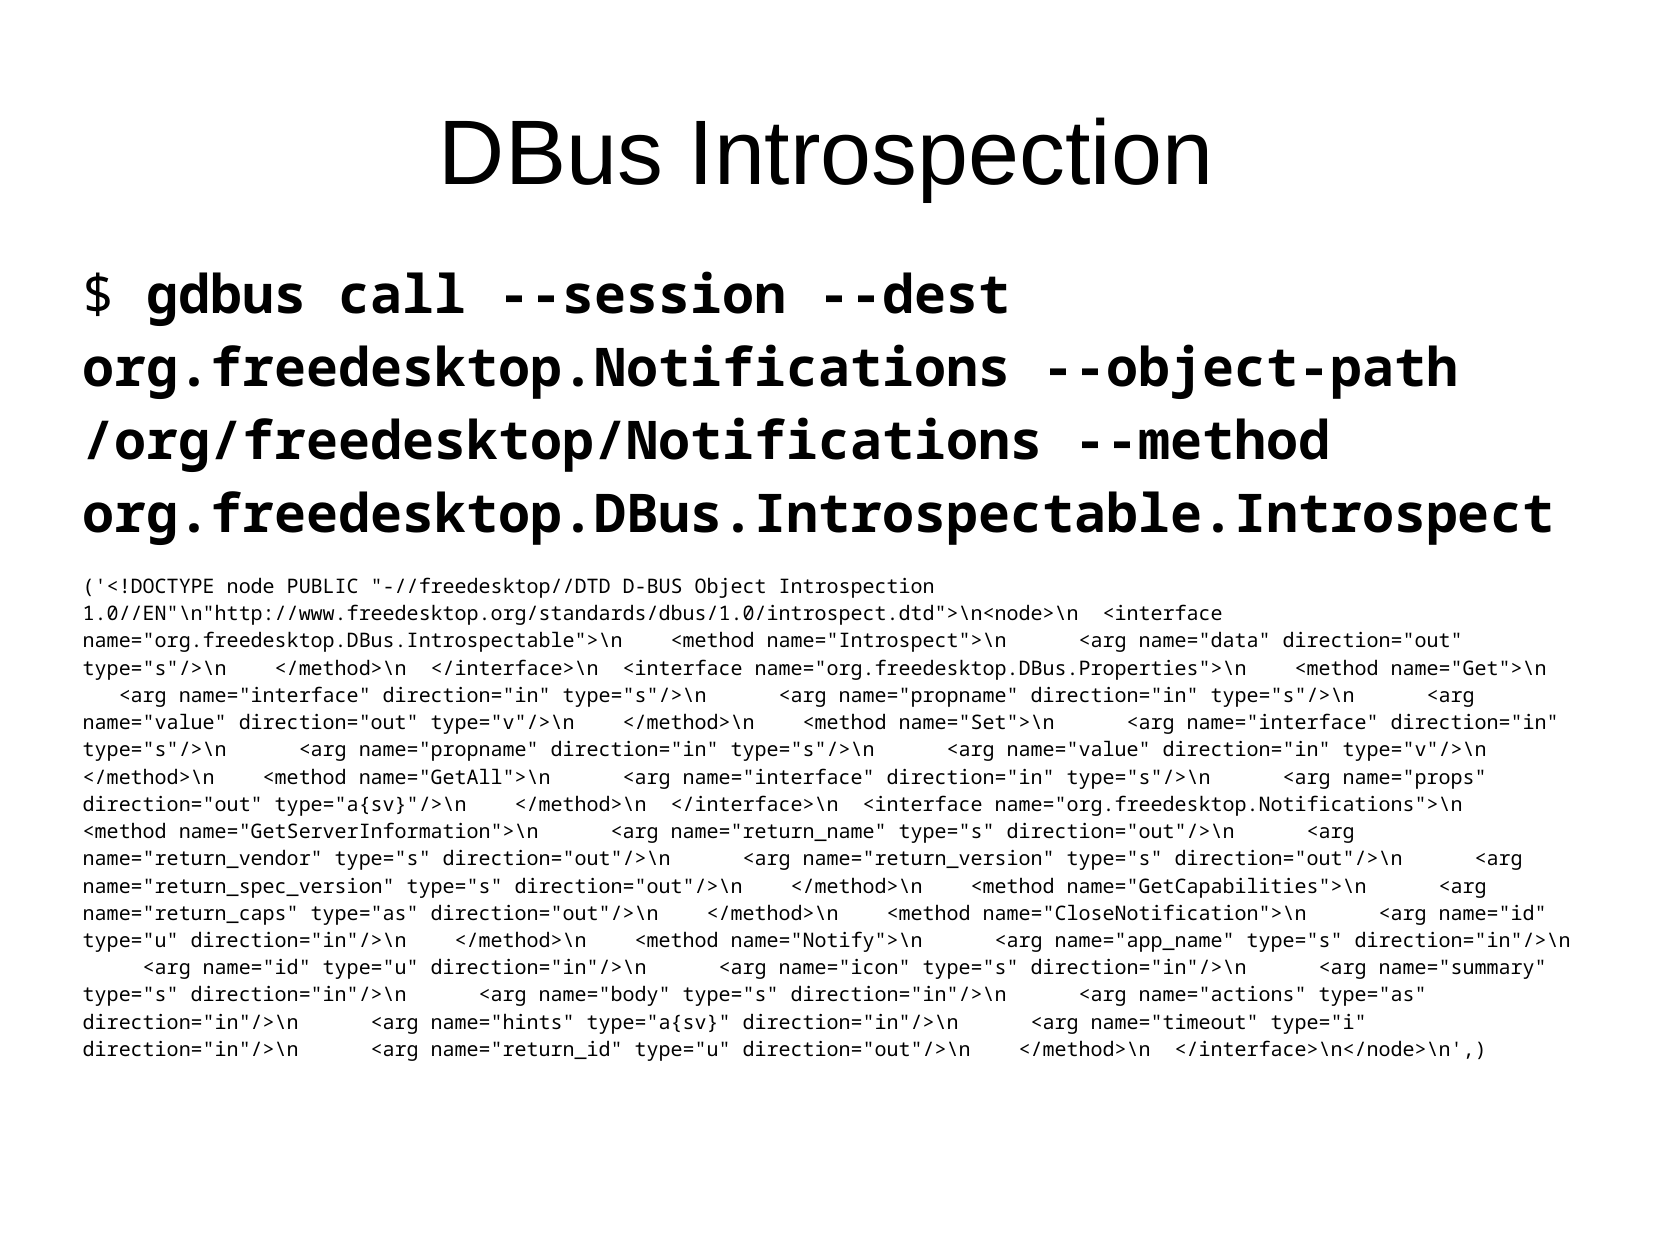

# DBus Introspection
$ gdbus call --session --dest org.freedesktop.Notifications --object-path /org/freedesktop/Notifications --method org.freedesktop.DBus.Introspectable.Introspect
('<!DOCTYPE node PUBLIC "-//freedesktop//DTD D-BUS Object Introspection 1.0//EN"\n"http://www.freedesktop.org/standards/dbus/1.0/introspect.dtd">\n<node>\n <interface name="org.freedesktop.DBus.Introspectable">\n <method name="Introspect">\n <arg name="data" direction="out" type="s"/>\n </method>\n </interface>\n <interface name="org.freedesktop.DBus.Properties">\n <method name="Get">\n <arg name="interface" direction="in" type="s"/>\n <arg name="propname" direction="in" type="s"/>\n <arg name="value" direction="out" type="v"/>\n </method>\n <method name="Set">\n <arg name="interface" direction="in" type="s"/>\n <arg name="propname" direction="in" type="s"/>\n <arg name="value" direction="in" type="v"/>\n </method>\n <method name="GetAll">\n <arg name="interface" direction="in" type="s"/>\n <arg name="props" direction="out" type="a{sv}"/>\n </method>\n </interface>\n <interface name="org.freedesktop.Notifications">\n <method name="GetServerInformation">\n <arg name="return_name" type="s" direction="out"/>\n <arg name="return_vendor" type="s" direction="out"/>\n <arg name="return_version" type="s" direction="out"/>\n <arg name="return_spec_version" type="s" direction="out"/>\n </method>\n <method name="GetCapabilities">\n <arg name="return_caps" type="as" direction="out"/>\n </method>\n <method name="CloseNotification">\n <arg name="id" type="u" direction="in"/>\n </method>\n <method name="Notify">\n <arg name="app_name" type="s" direction="in"/>\n <arg name="id" type="u" direction="in"/>\n <arg name="icon" type="s" direction="in"/>\n <arg name="summary" type="s" direction="in"/>\n <arg name="body" type="s" direction="in"/>\n <arg name="actions" type="as" direction="in"/>\n <arg name="hints" type="a{sv}" direction="in"/>\n <arg name="timeout" type="i" direction="in"/>\n <arg name="return_id" type="u" direction="out"/>\n </method>\n </interface>\n</node>\n',)